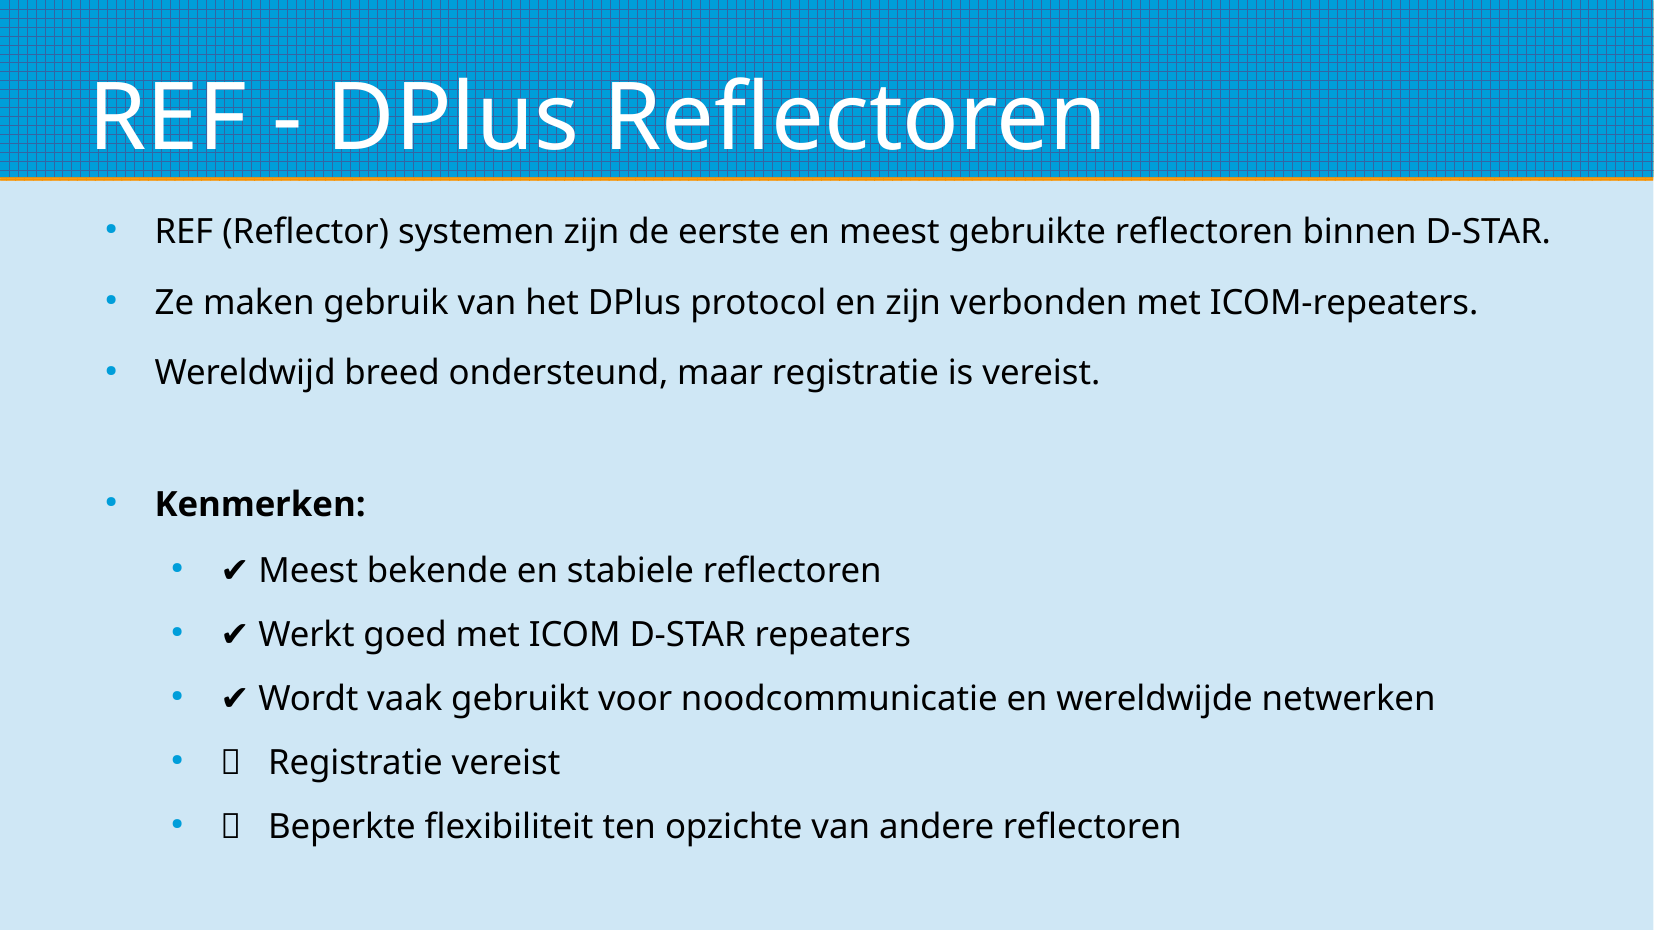

# REF - DPlus Reflectoren
REF (Reflector) systemen zijn de eerste en meest gebruikte reflectoren binnen D-STAR.
Ze maken gebruik van het DPlus protocol en zijn verbonden met ICOM-repeaters.
Wereldwijd breed ondersteund, maar registratie is vereist.
Kenmerken:
✔ Meest bekende en stabiele reflectoren
✔ Werkt goed met ICOM D-STAR repeaters
✔ Wordt vaak gebruikt voor noodcommunicatie en wereldwijde netwerken
❌ Registratie vereist
❌ Beperkte flexibiliteit ten opzichte van andere reflectoren